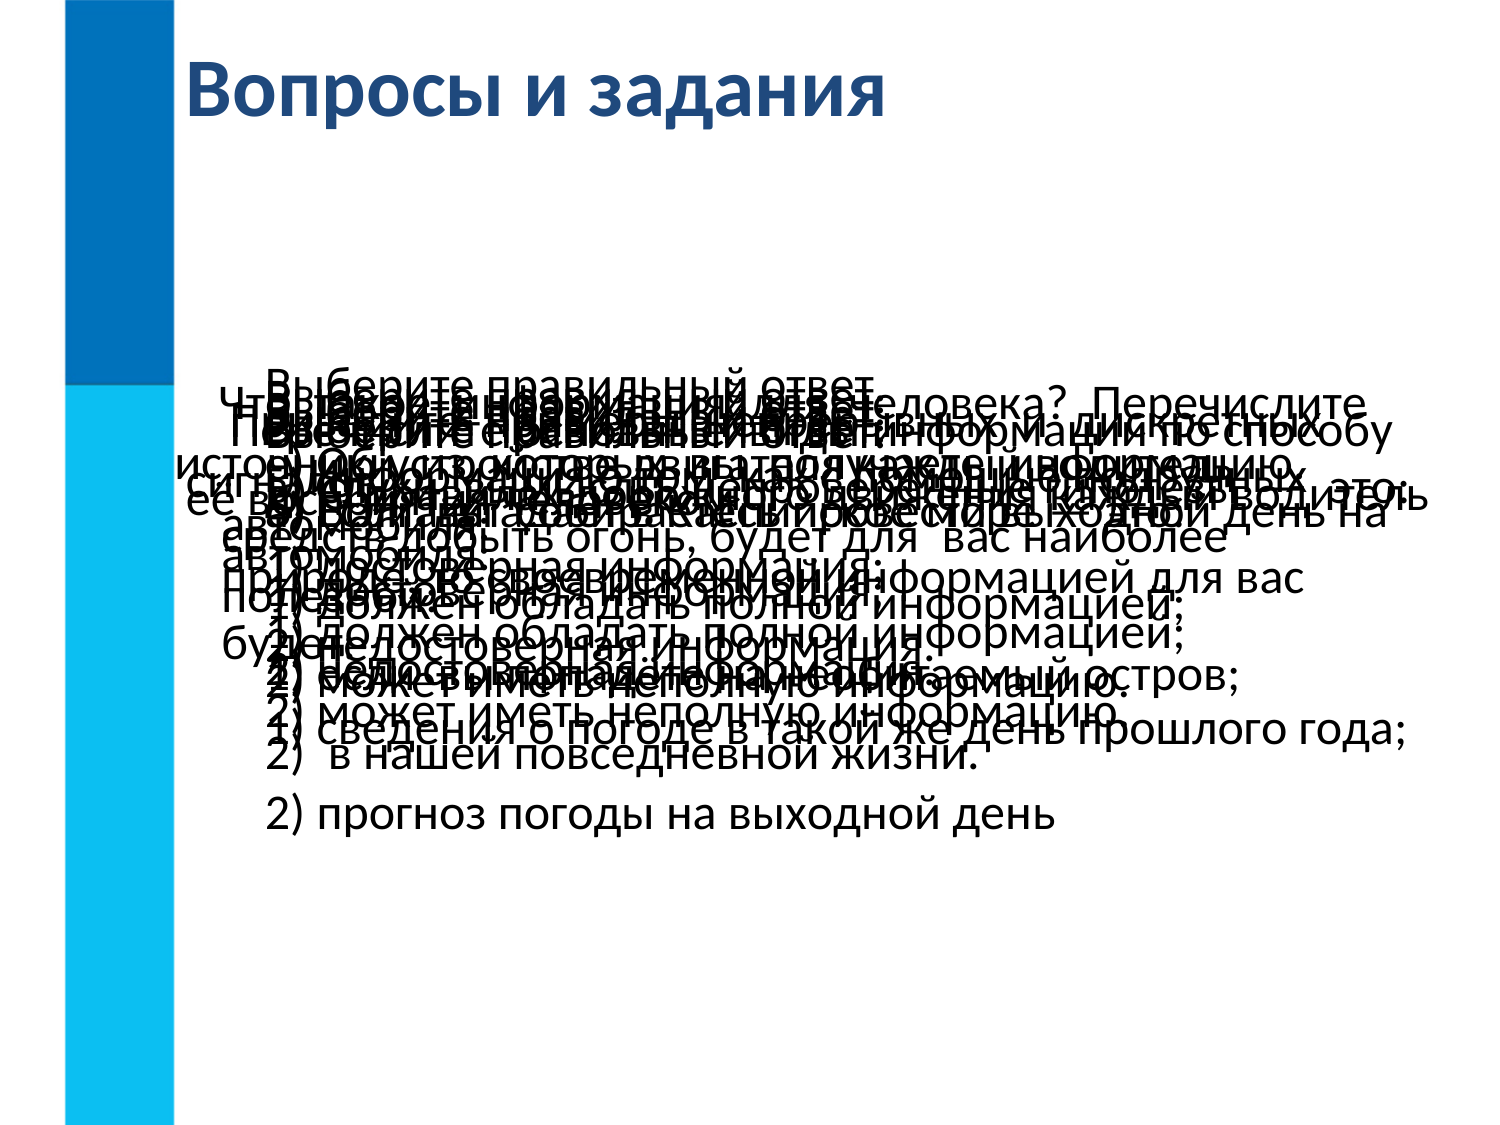

Вопросы и задания
Выберите правильный ответ.
е) Об устройстве двигателя каждый водитель автомобиля:
1) должен обладать полной информацией;
2) может иметь неполную информацию.
Выберите правильный ответ.
г) Информация о том, как с помощью подручных средств добыть огонь, будет для вас наиболее полезной:
1) если вы попадёте на необитаемый остров;
2) в нашей повседневной жизни.
Что такое информация для человека? Перечислите источники, из которых вы получаете информацию.
Выберите правильный ответ.
в) Слухи, вымыслы, непроверенные гипотезы — это:
1) достоверная информация;
2) недостоверная информация.
Выберите правильный ответ.
д) О правилах дорожного движения каждый водитель автомобиля:
1) должен обладать полной информацией;
2) может иметь неполную информацию.
Приведите примеры непрерывных и дискретных сигналов.
Перечислите основные виды информации по способу её восприятия человеком.
Выберите правильный ответ.
a) Если вы собираетесь провести выходной день на природе, то своевременной информацией для вас будет:
1) сведения о погоде в такой же день прошлого года;
2) прогноз погоды на выходной день
Выберите правильный ответ.
б) Волга впадает в Каспийское море — это:
1) достоверная информация;
2) недостоверная информация.